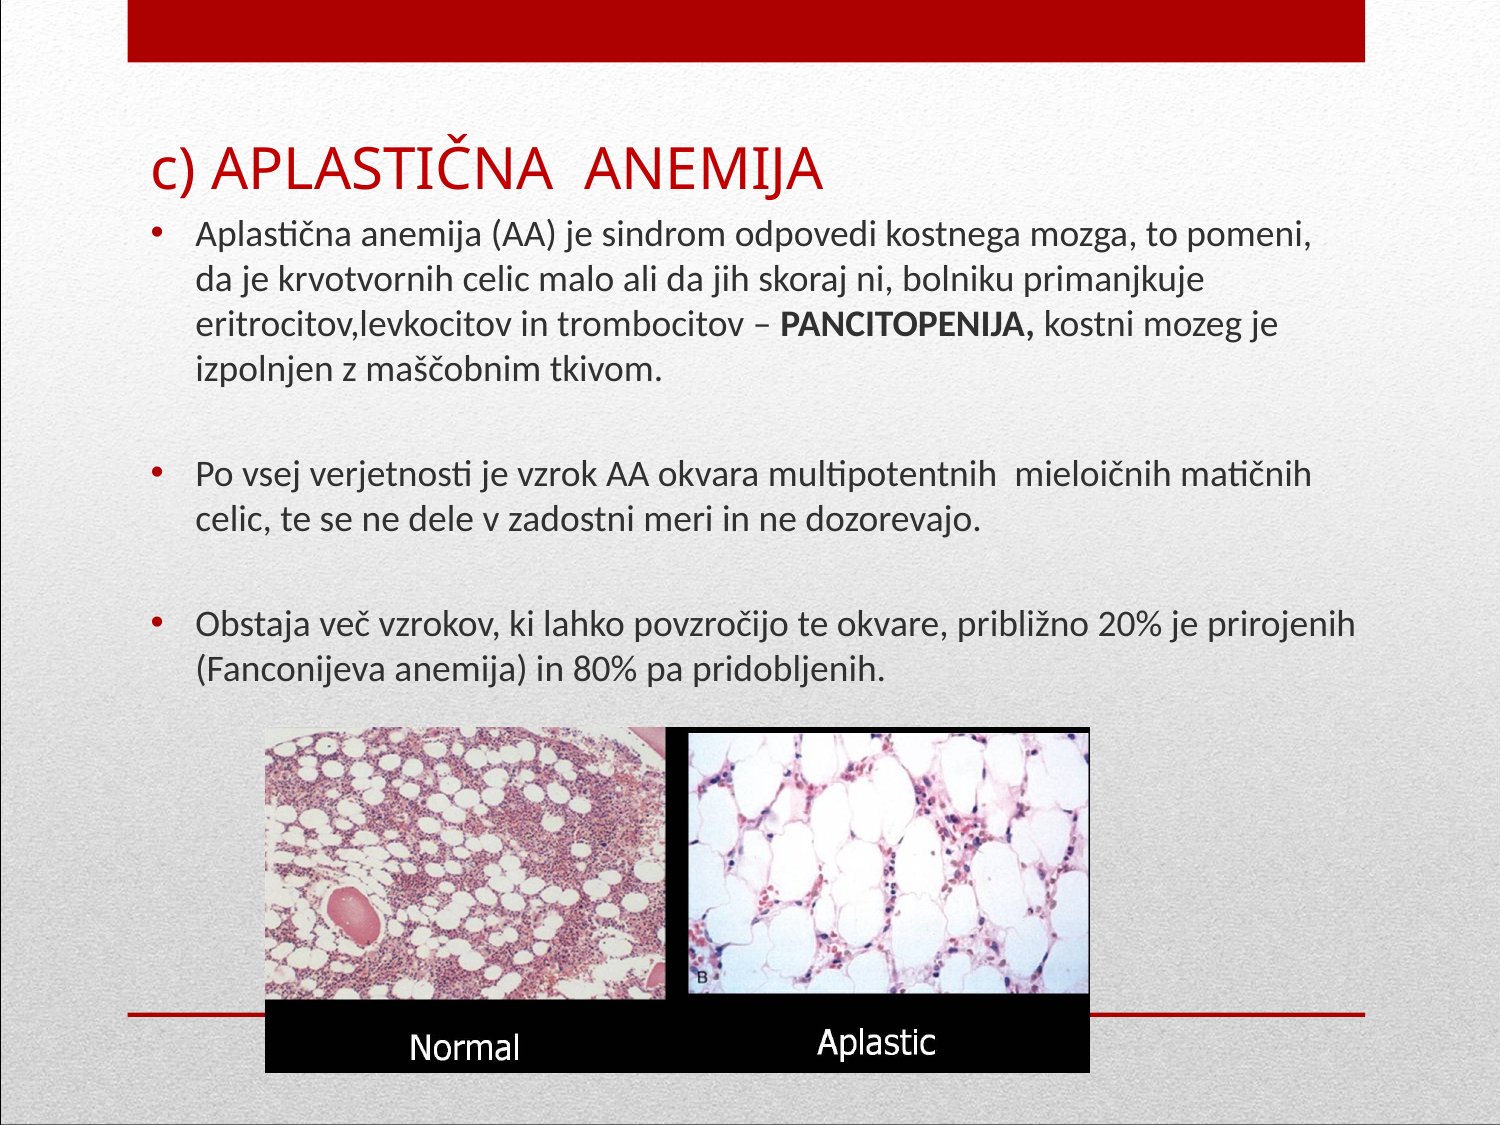

# c) APLASTIČNA ANEMIJA
Aplastična anemija (AA) je sindrom odpovedi kostnega mozga, to pomeni, da je krvotvornih celic malo ali da jih skoraj ni, bolniku primanjkuje eritrocitov,levkocitov in trombocitov – PANCITOPENIJA, kostni mozeg je izpolnjen z maščobnim tkivom.
Po vsej verjetnosti je vzrok AA okvara multipotentnih mieloičnih matičnih celic, te se ne dele v zadostni meri in ne dozorevajo.
Obstaja več vzrokov, ki lahko povzročijo te okvare, približno 20% je prirojenih (Fanconijeva anemija) in 80% pa pridobljenih.